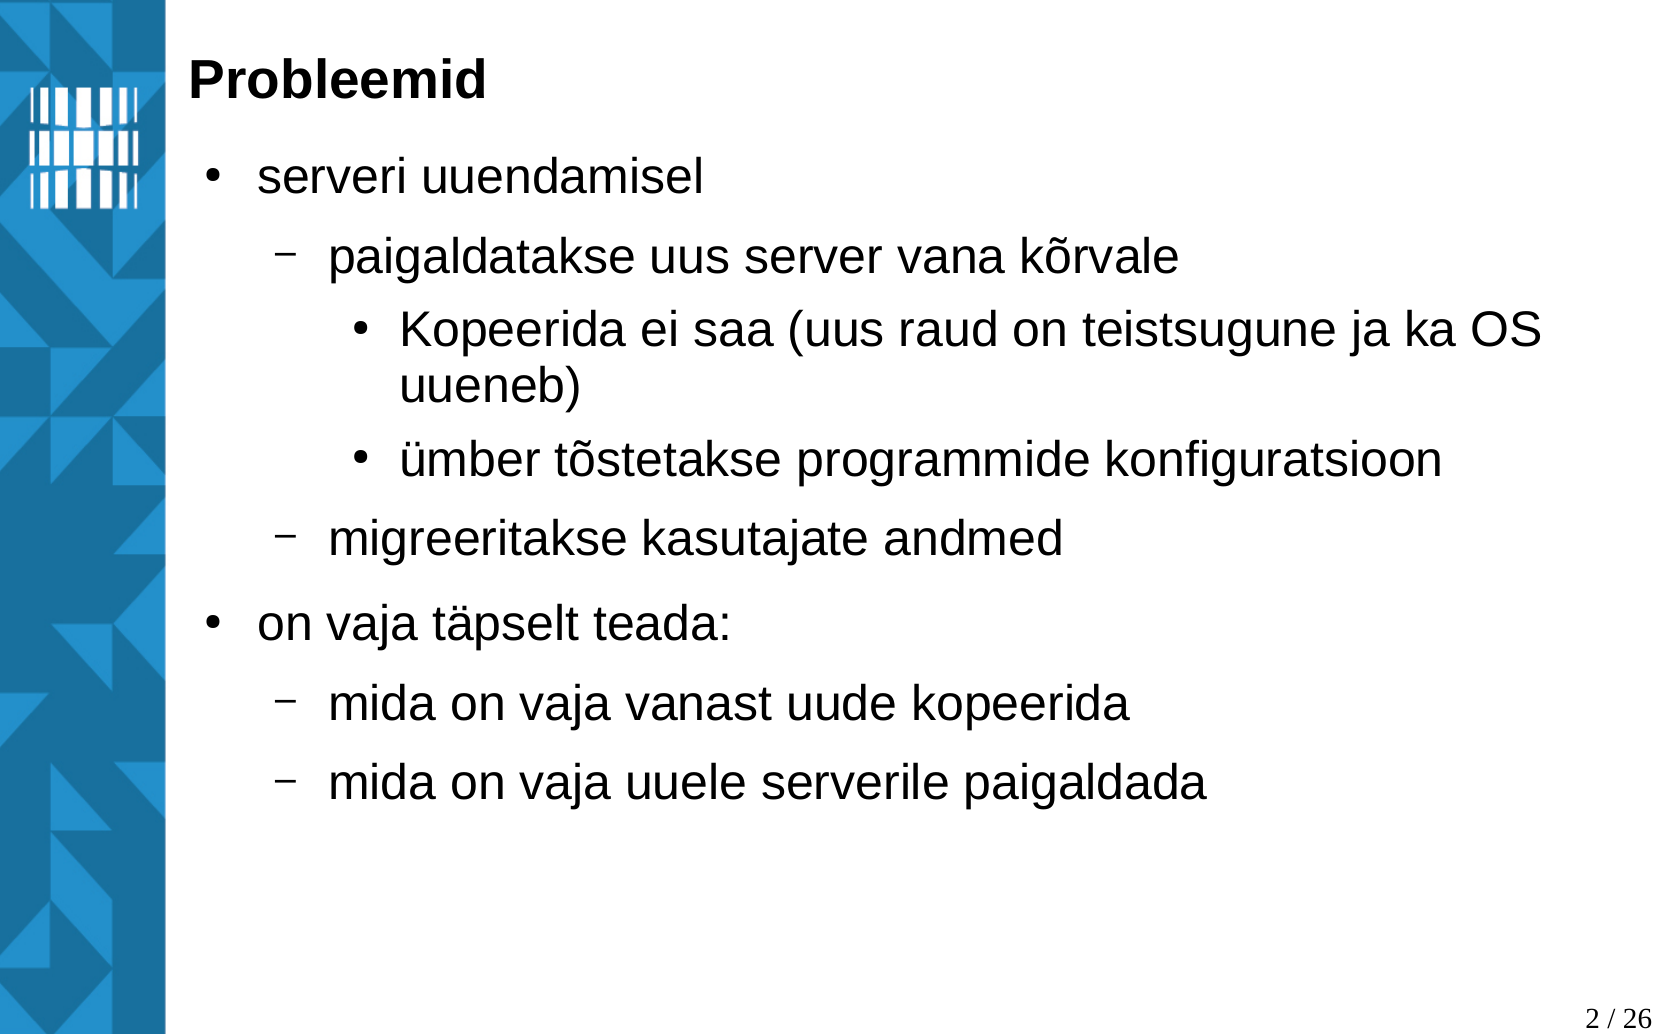

# Probleemid
serveri uuendamisel
paigaldatakse uus server vana kõrvale
Kopeerida ei saa (uus raud on teistsugune ja ka OS uueneb)
ümber tõstetakse programmide konfiguratsioon
migreeritakse kasutajate andmed
on vaja täpselt teada:
mida on vaja vanast uude kopeerida
mida on vaja uuele serverile paigaldada
2